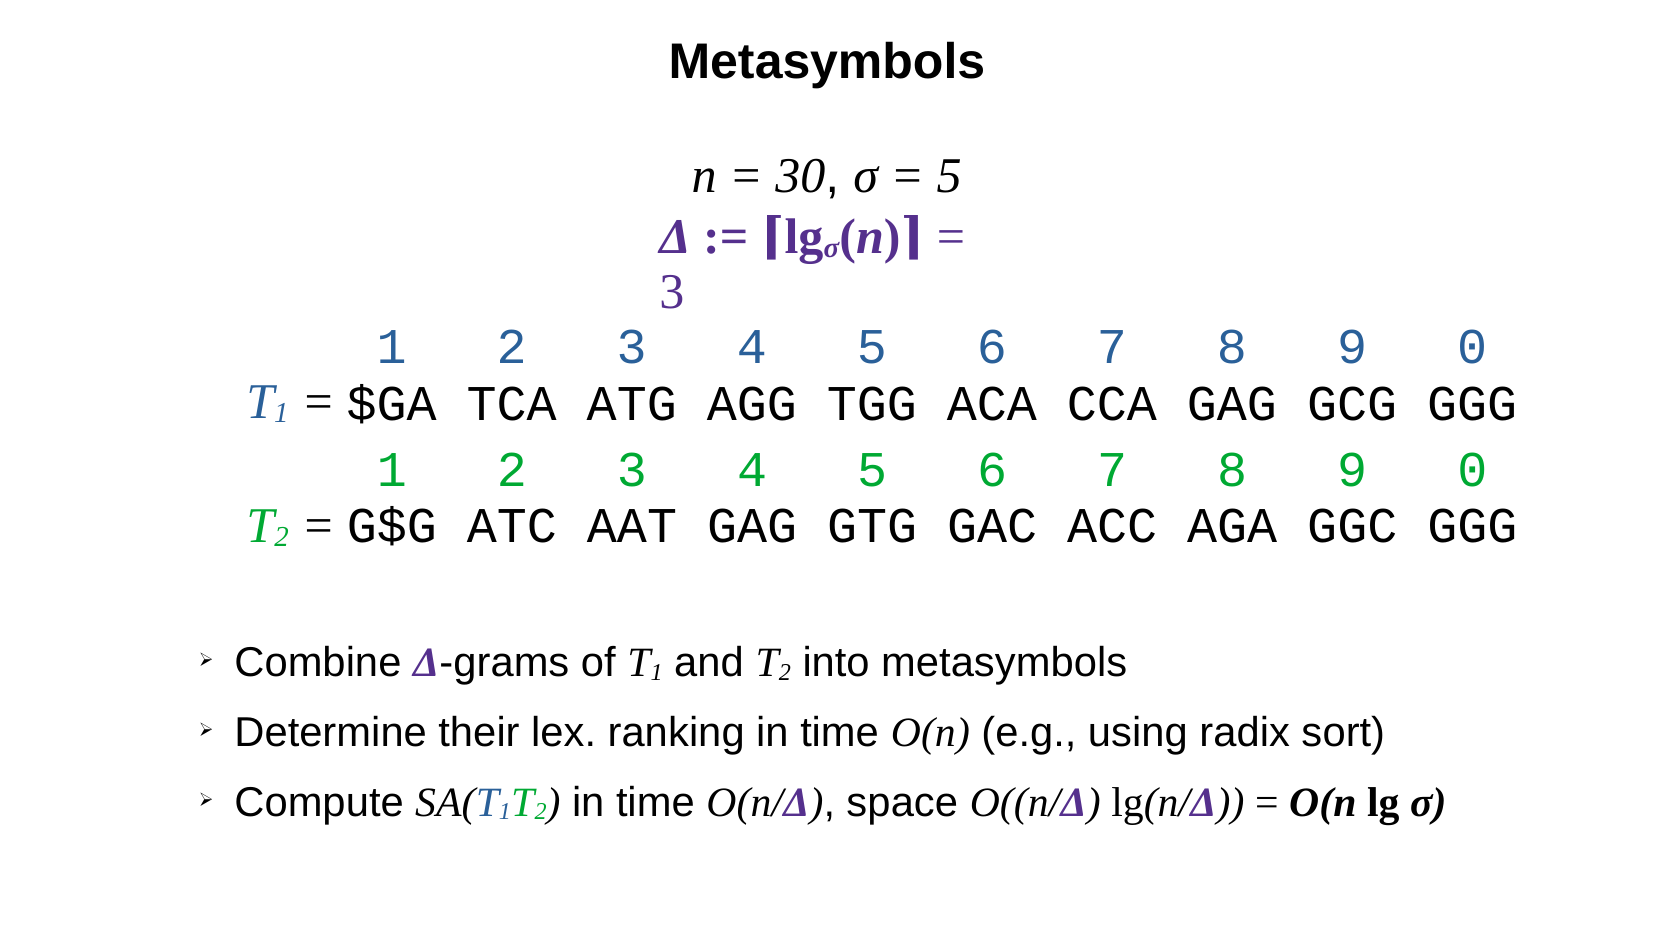

Metasymbols
n = 30, σ = 5
Δ := ⌈lgσ(n)⌉ = 3
 1 2 3 4 5 6 7 8 9 0
$GA TCA ATG AGG TGG ACA CCA GAG GCG GGG
T1 =
 1 2 3 4 5 6 7 8 9 0
G$G ATC AAT GAG GTG GAC ACC AGA GGC GGG
T2 =
Combine Δ-grams of T1 and T2 into metasymbols
Determine their lex. ranking in time O(n) (e.g., using radix sort)
Compute SA(T1T2) in time O(n/Δ), space O((n/Δ) lg(n/Δ)) = O(n lg σ)